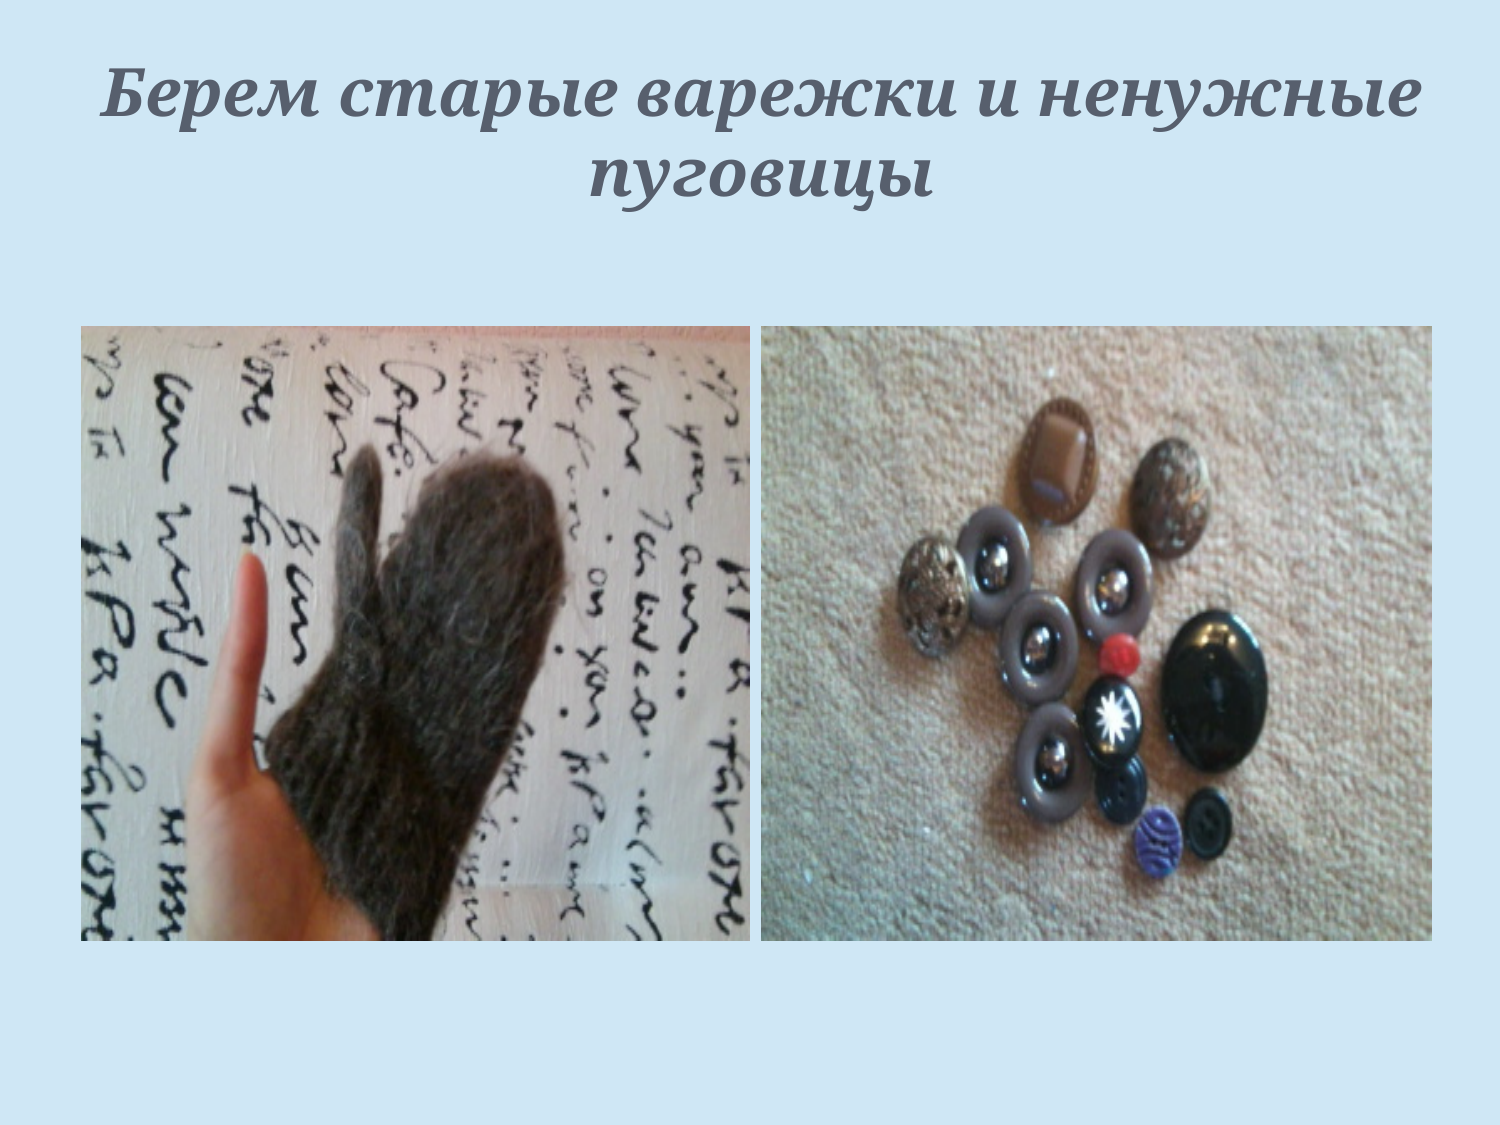

# Берем старые варежки и ненужные пуговицы